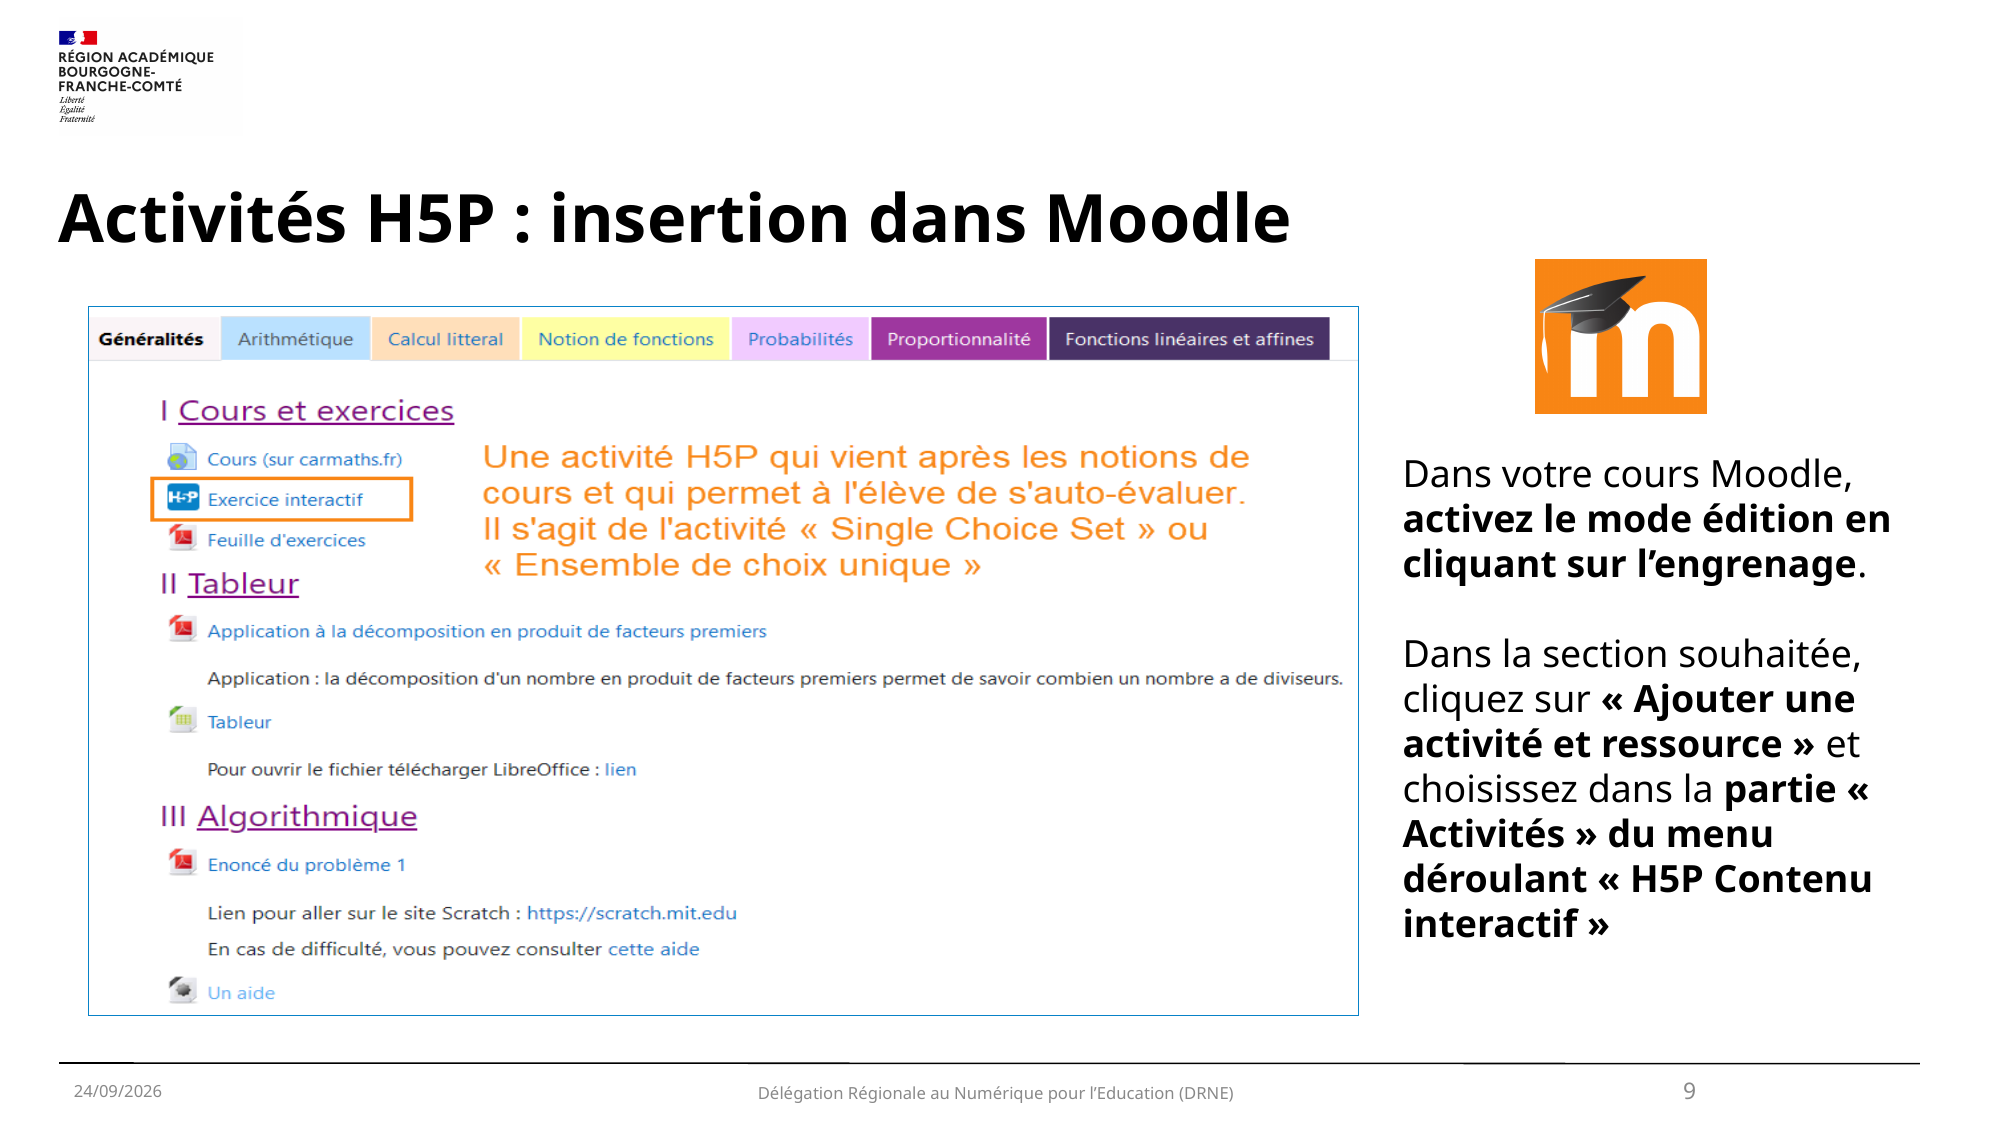

# Activités H5P : insertion dans Moodle
Dans votre cours Moodle, activez le mode édition en cliquant sur l’engrenage.
Dans la section souhaitée, cliquez sur « Ajouter une activité et ressource » et
choisissez dans la partie « Activités » du menu déroulant « H5P Contenu interactif »
Délégation Régionale au Numérique pour l’Education (DRNE)